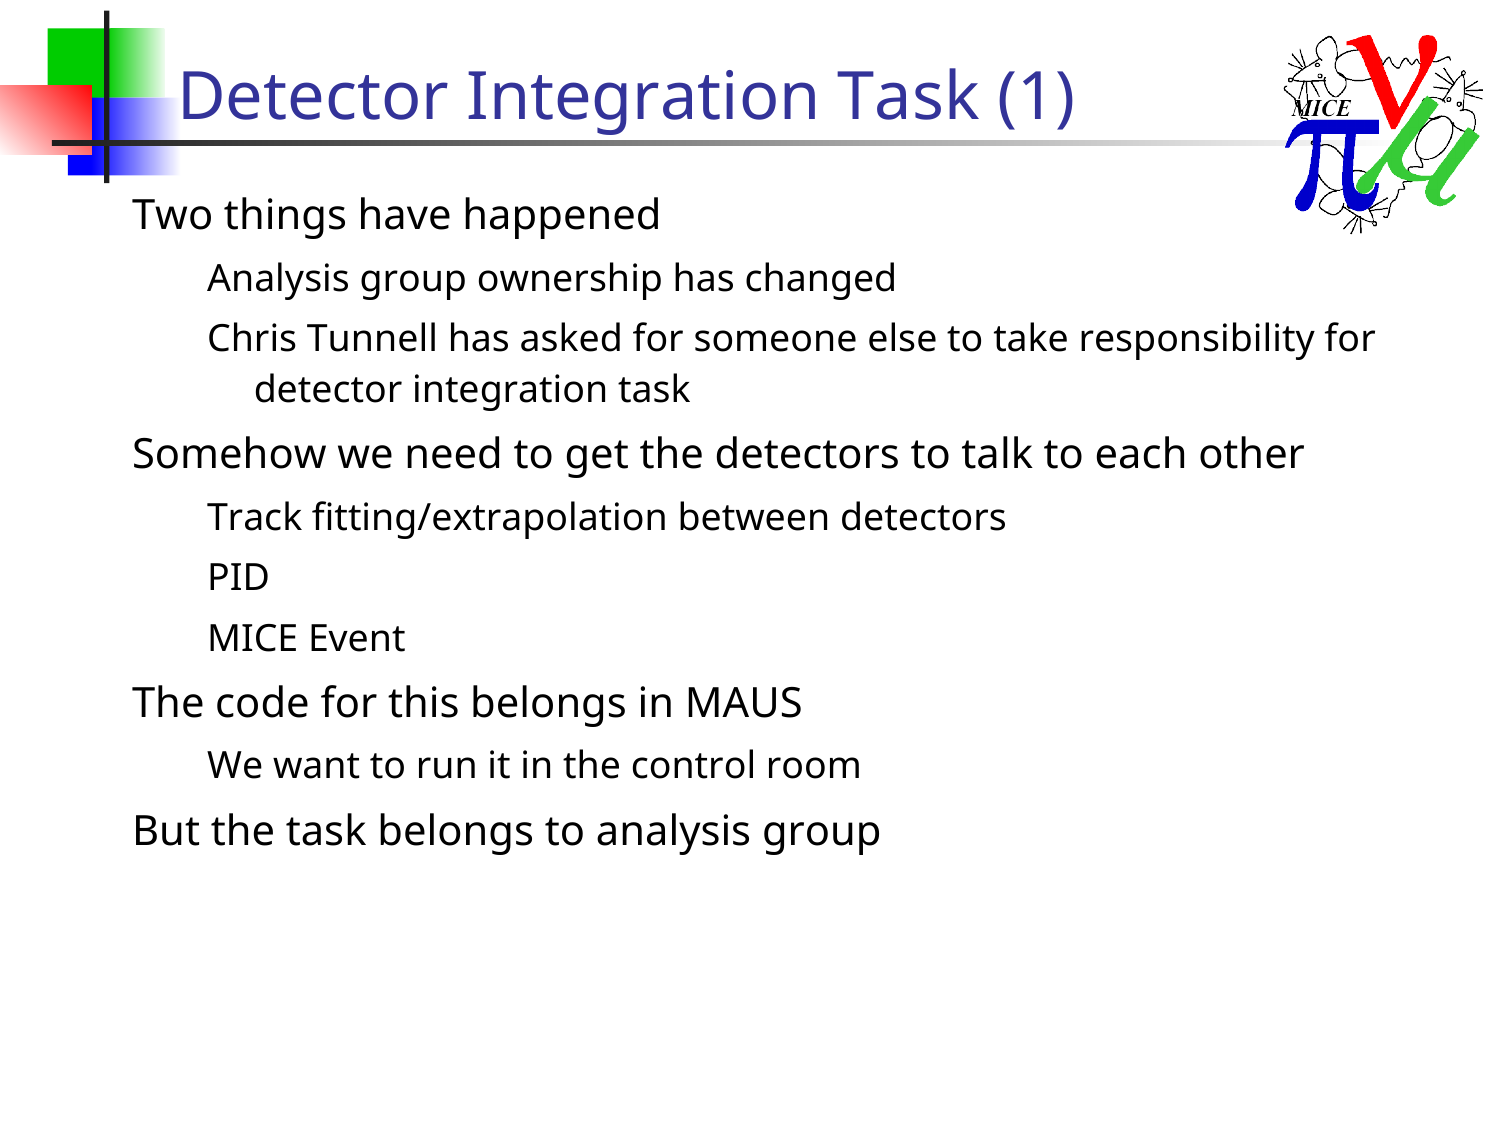

# Detector Integration Task (1)
Two things have happened
Analysis group ownership has changed
Chris Tunnell has asked for someone else to take responsibility for detector integration task
Somehow we need to get the detectors to talk to each other
Track fitting/extrapolation between detectors
PID
MICE Event
The code for this belongs in MAUS
We want to run it in the control room
But the task belongs to analysis group